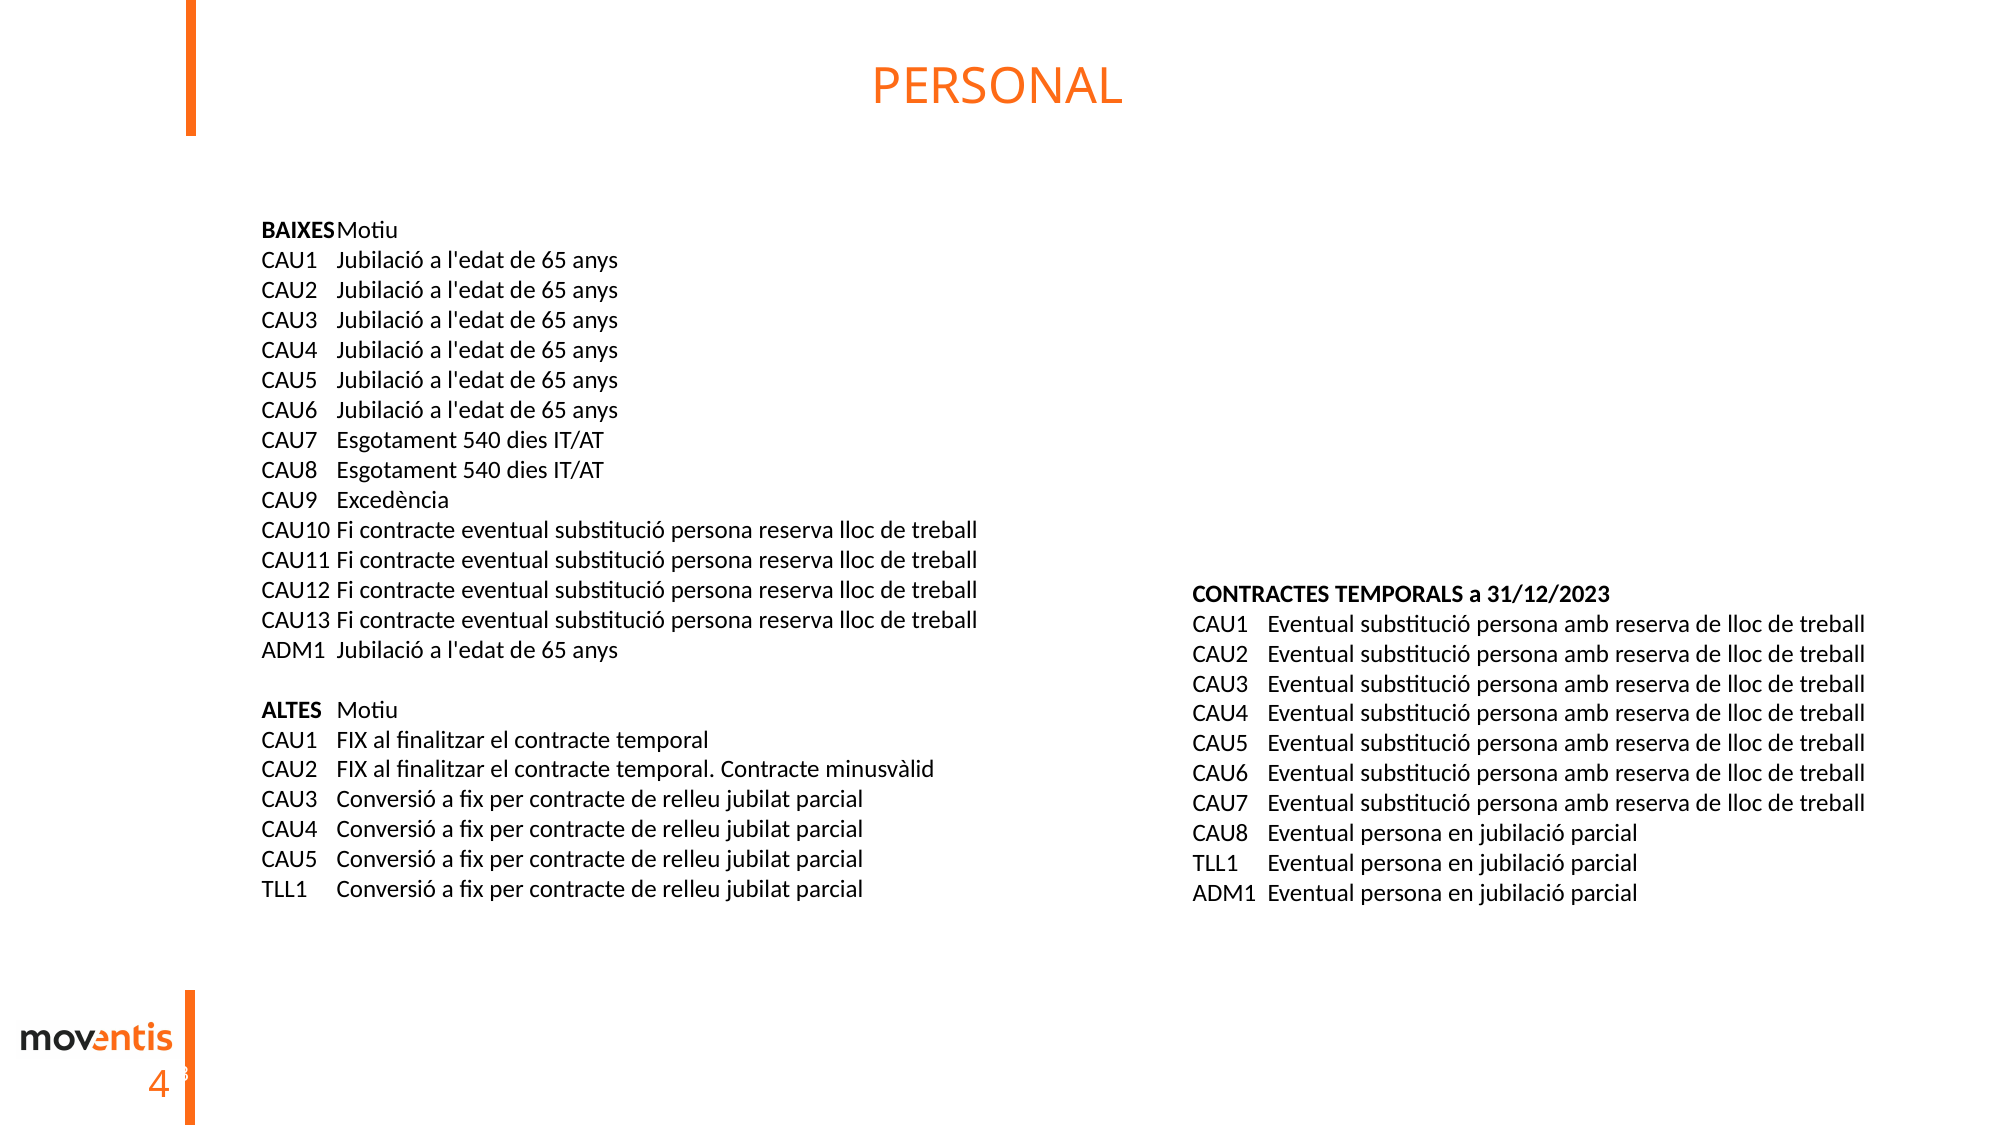

PERSONAL
BAIXES	Motiu
CAU1	Jubilació a l'edat de 65 anys
CAU2	Jubilació a l'edat de 65 anys
CAU3	Jubilació a l'edat de 65 anys
CAU4	Jubilació a l'edat de 65 anys
CAU5	Jubilació a l'edat de 65 anys
CAU6	Jubilació a l'edat de 65 anys
CAU7	Esgotament 540 dies IT/AT
CAU8	Esgotament 540 dies IT/AT
CAU9	Excedència
CAU10	Fi contracte eventual substitució persona reserva lloc de treball
CAU11	Fi contracte eventual substitució persona reserva lloc de treball
CAU12	Fi contracte eventual substitució persona reserva lloc de treball
CAU13	Fi contracte eventual substitució persona reserva lloc de treball
ADM1	Jubilació a l'edat de 65 anys
ALTES	Motiu
CAU1	FIX al finalitzar el contracte temporal
CAU2	FIX al finalitzar el contracte temporal. Contracte minusvàlid
CAU3	Conversió a fix per contracte de relleu jubilat parcial
CAU4	Conversió a fix per contracte de relleu jubilat parcial
CAU5	Conversió a fix per contracte de relleu jubilat parcial
TLL1	Conversió a fix per contracte de relleu jubilat parcial
CONTRACTES TEMPORALS a 31/12/2023
CAU1	Eventual substitució persona amb reserva de lloc de treball
CAU2	Eventual substitució persona amb reserva de lloc de treball
CAU3	Eventual substitució persona amb reserva de lloc de treball
CAU4	Eventual substitució persona amb reserva de lloc de treball
CAU5	Eventual substitució persona amb reserva de lloc de treball
CAU6	Eventual substitució persona amb reserva de lloc de treball
CAU7	Eventual substitució persona amb reserva de lloc de treball
CAU8	Eventual persona en jubilació parcial
TLL1	Eventual persona en jubilació parcial
ADM1	Eventual persona en jubilació parcial
3
3
31/3/23